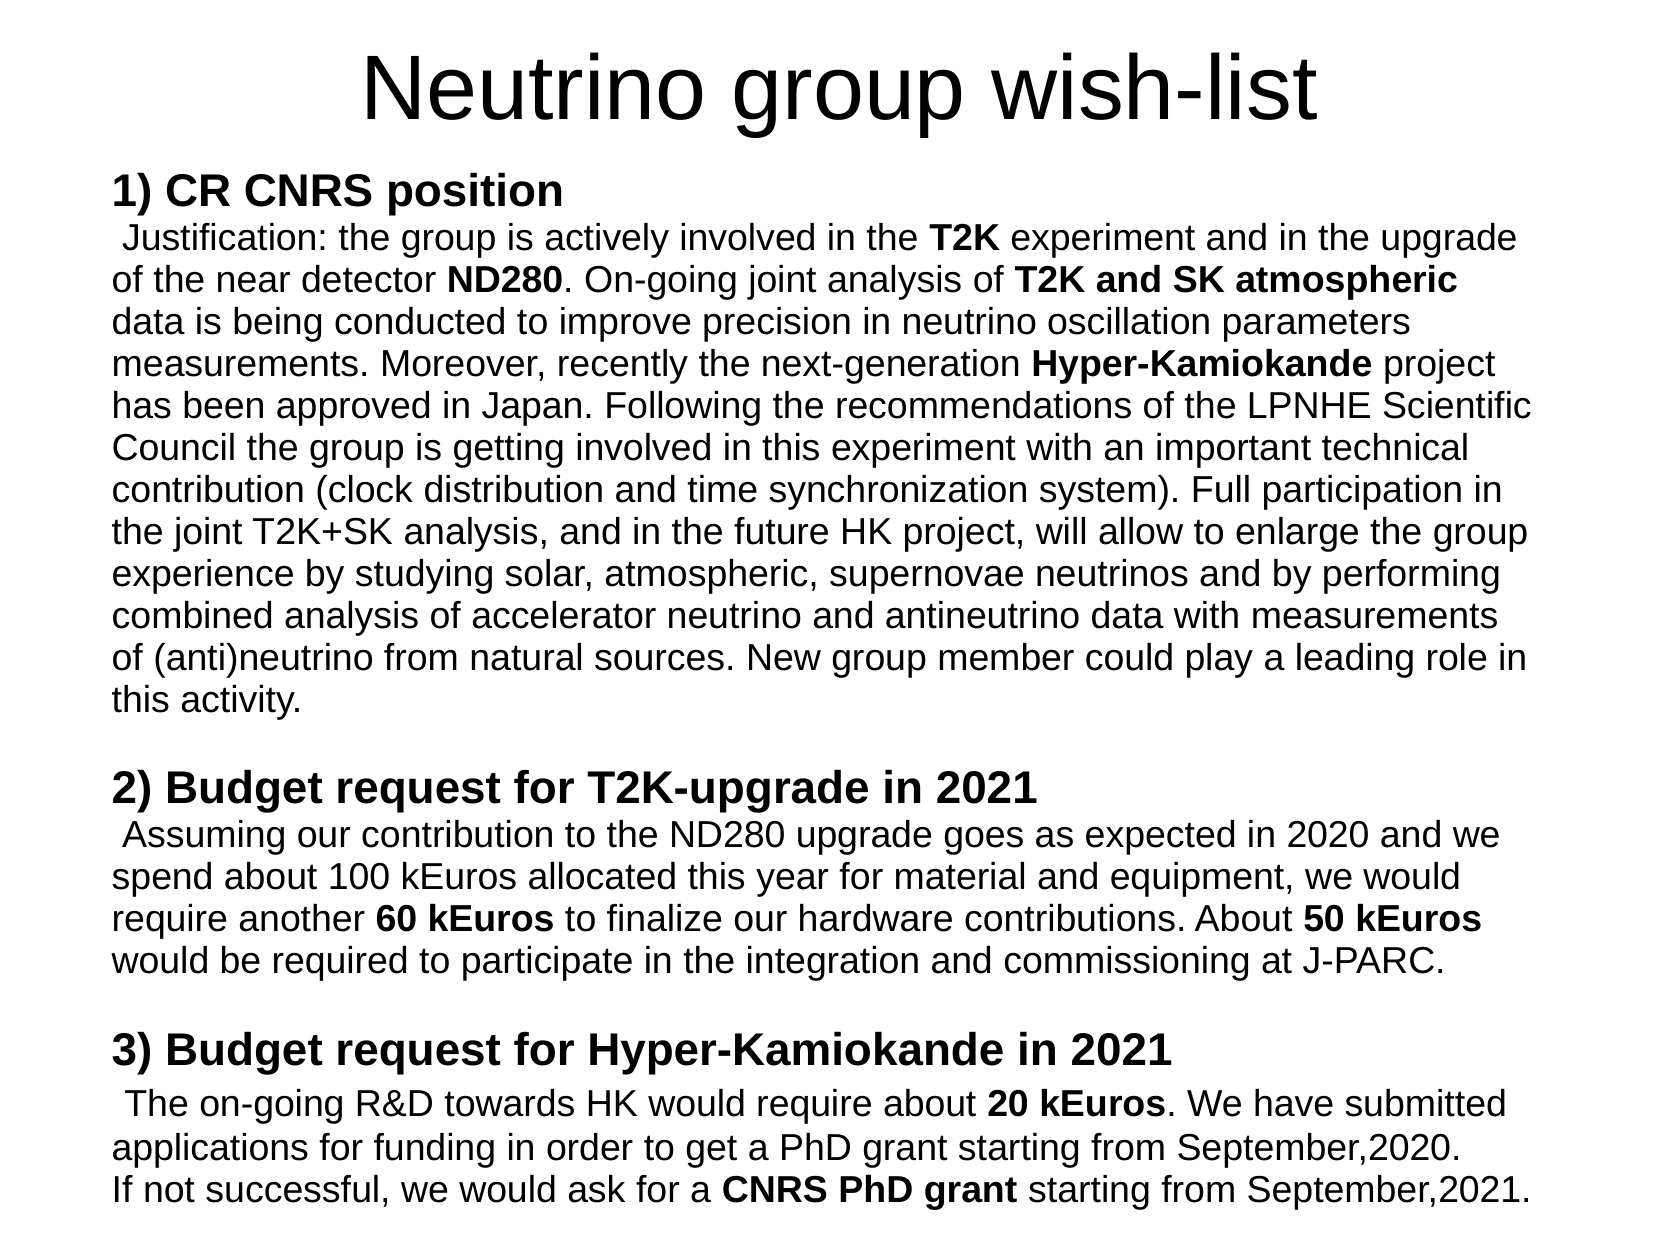

# Neutrino group wish-list
1) CR CNRS position
 Justification: the group is actively involved in the T2K experiment and in the upgrade of the near detector ND280. On-going joint analysis of T2K and SK atmospheric data is being conducted to improve precision in neutrino oscillation parameters measurements. Moreover, recently the next-generation Hyper-Kamiokande project has been approved in Japan. Following the recommendations of the LPNHE Scientific Council the group is getting involved in this experiment with an important technical contribution (clock distribution and time synchronization system). Full participation in the joint T2K+SK analysis, and in the future HK project, will allow to enlarge the group experience by studying solar, atmospheric, supernovae neutrinos and by performing combined analysis of accelerator neutrino and antineutrino data with measurements of (anti)neutrino from natural sources. New group member could play a leading role in this activity.
2) Budget request for T2K-upgrade in 2021
 Assuming our contribution to the ND280 upgrade goes as expected in 2020 and we spend about 100 kEuros allocated this year for material and equipment, we would require another 60 kEuros to finalize our hardware contributions. About 50 kEuros would be required to participate in the integration and commissioning at J-PARC.
3) Budget request for Hyper-Kamiokande in 2021
 The on-going R&D towards HK would require about 20 kEuros. We have submitted applications for funding in order to get a PhD grant starting from September,2020. If not successful, we would ask for a CNRS PhD grant starting from September,2021.